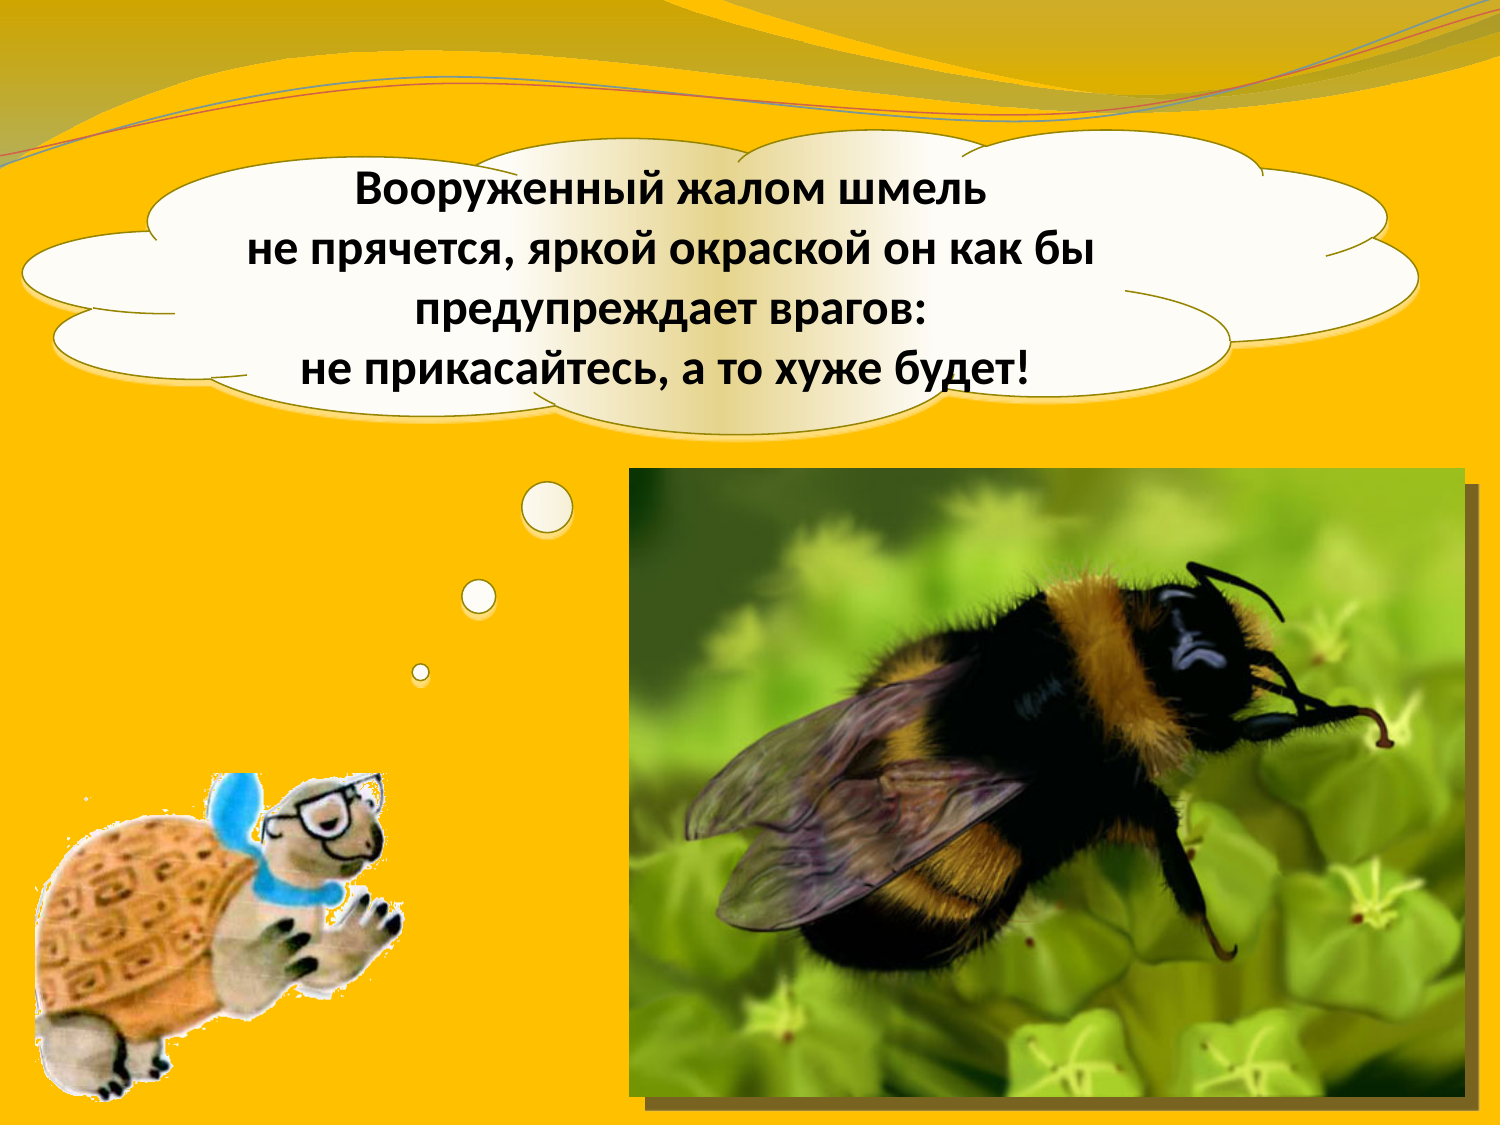

Вооруженный жалом шмель не прячется, яркой окраской он как бы предупреждает врагов: не прикасайтесь, а то хуже будет!